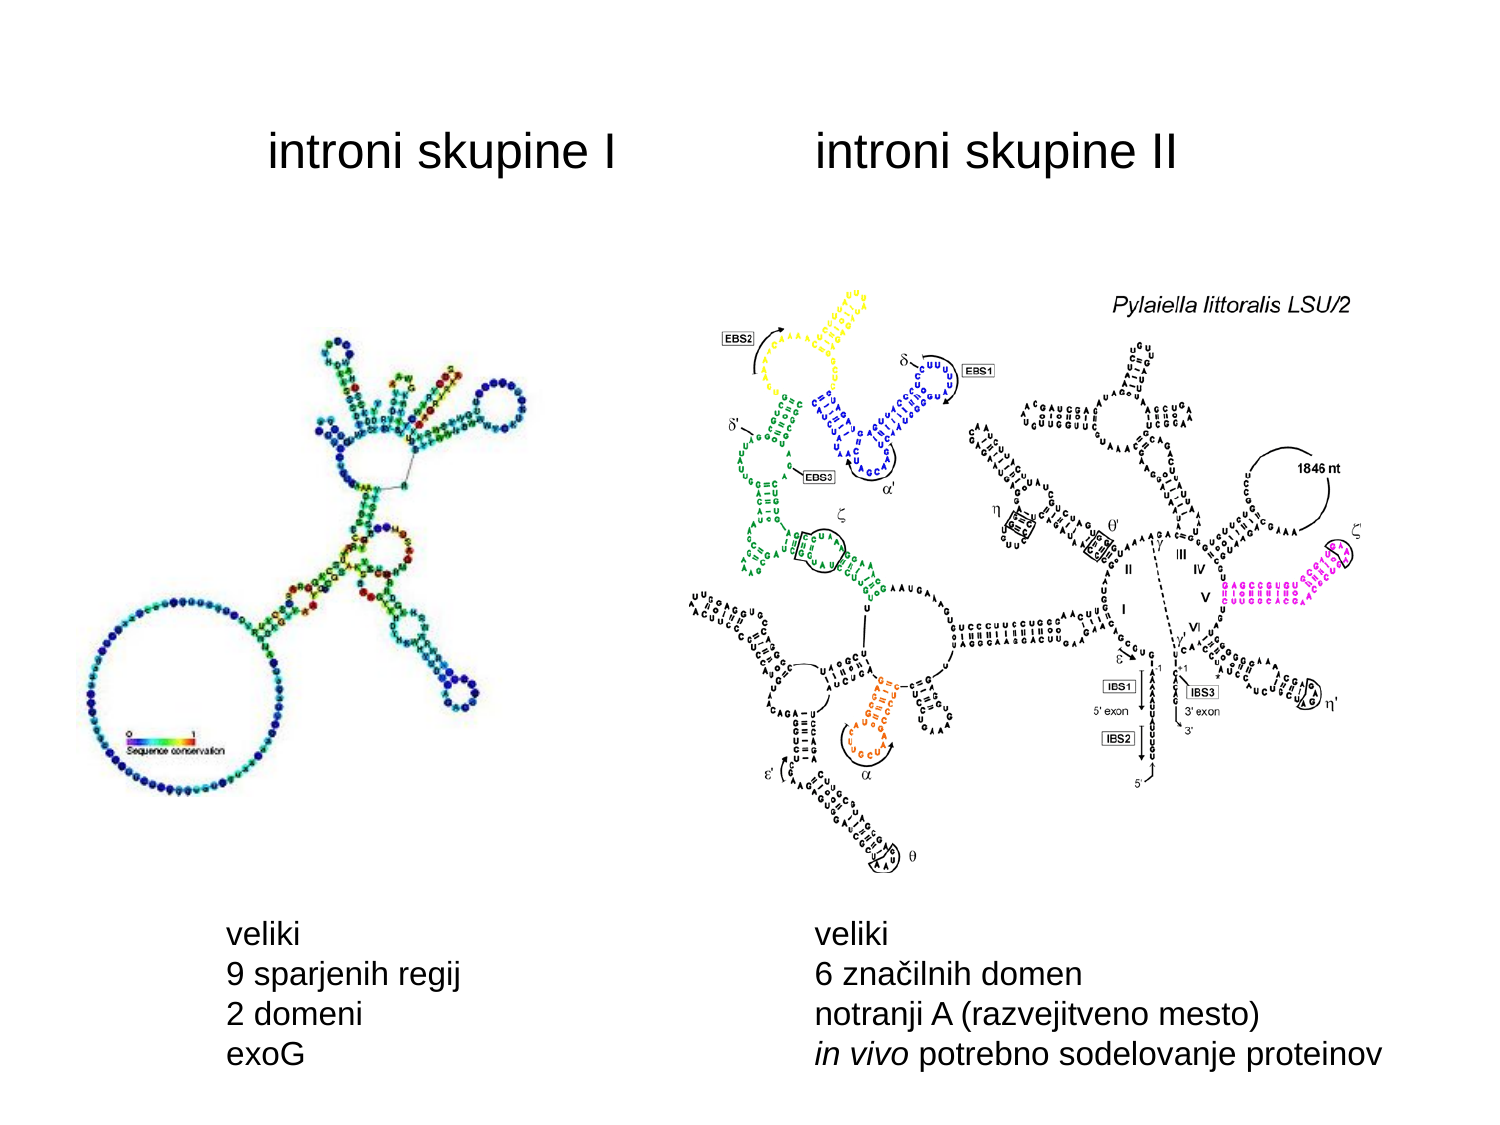

introni skupine I		 introni skupine II
veliki
9 sparjenih regij
2 domeni
exoG
veliki
6 značilnih domen
notranji A (razvejitveno mesto)
in vivo potrebno sodelovanje proteinov